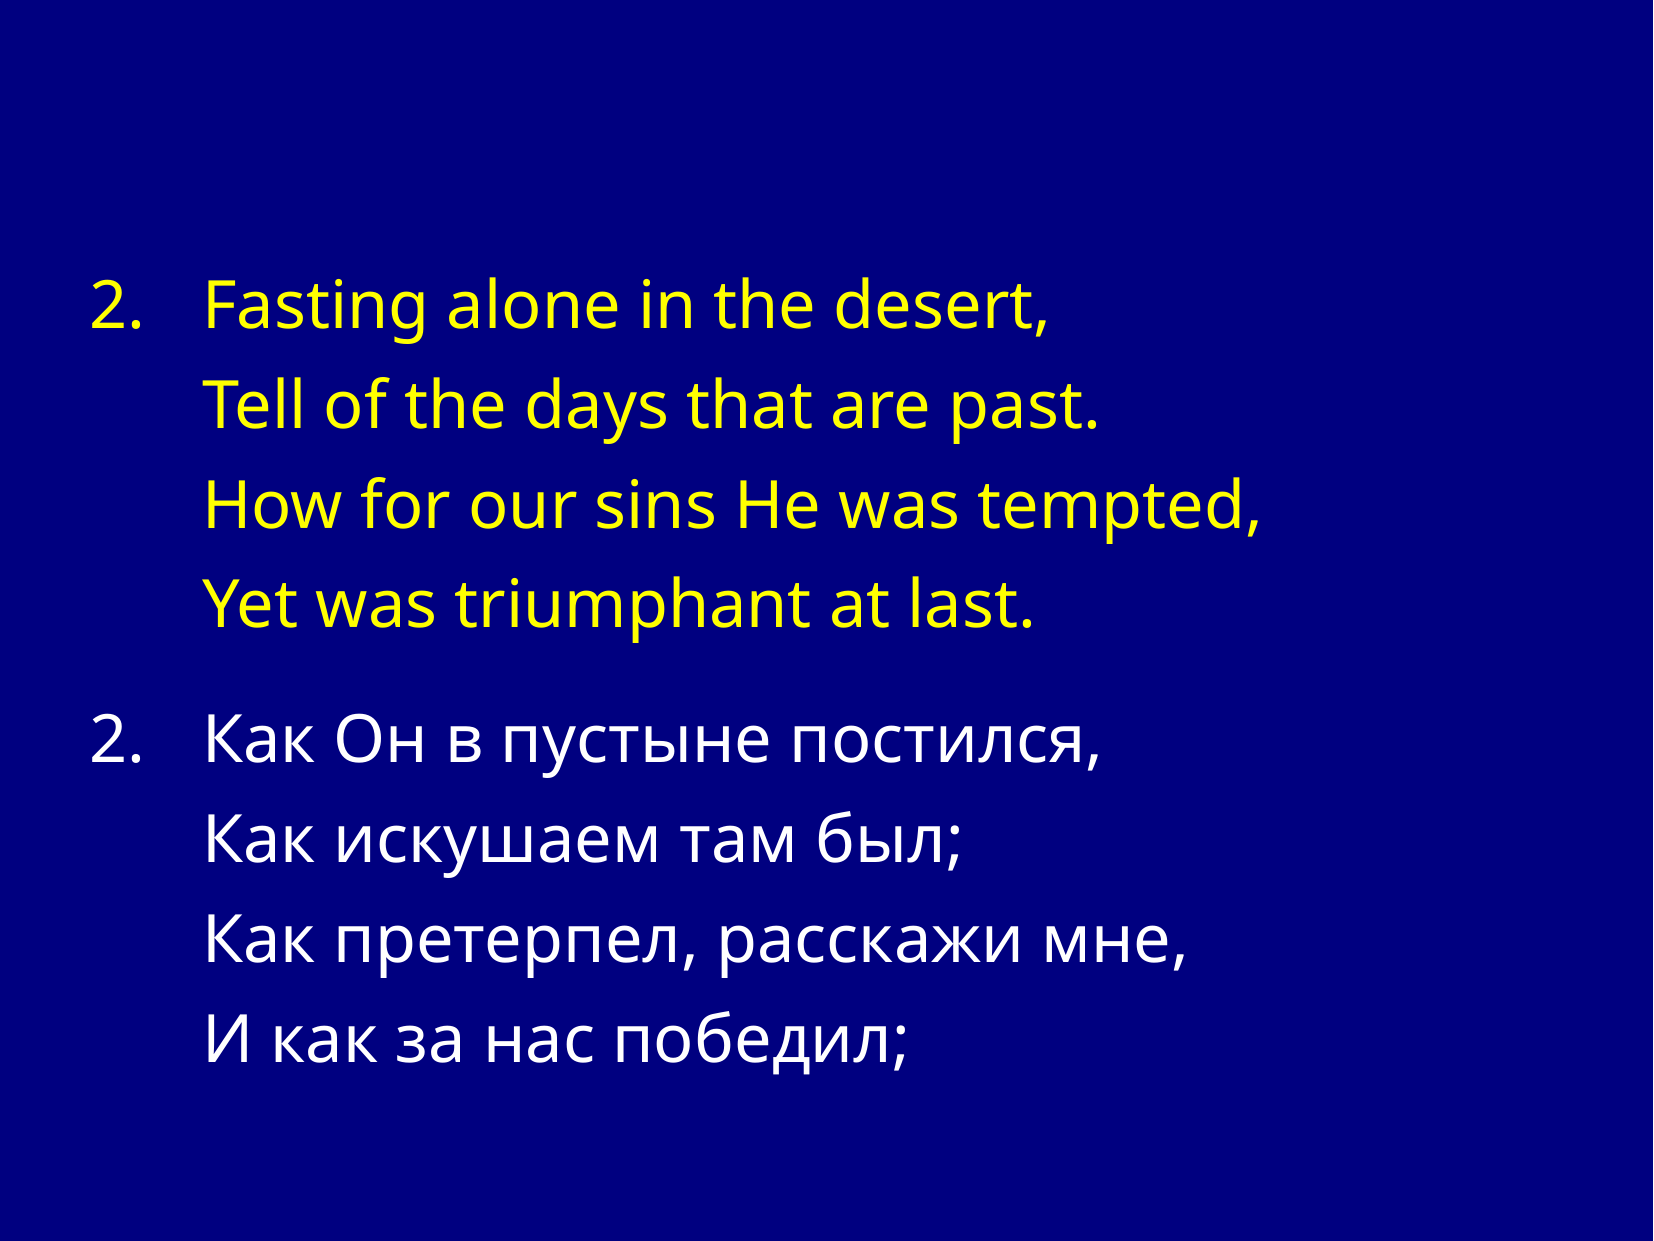

2.	Fasting alone in the desert,
	Tell of the days that are past.
	How for our sins He was tempted,
	Yet was triumphant at last.
2.	Как Он в пустыне постился,
	Как искушаем там был;
	Как претерпел, расскажи мне,
	И как за нас победил;